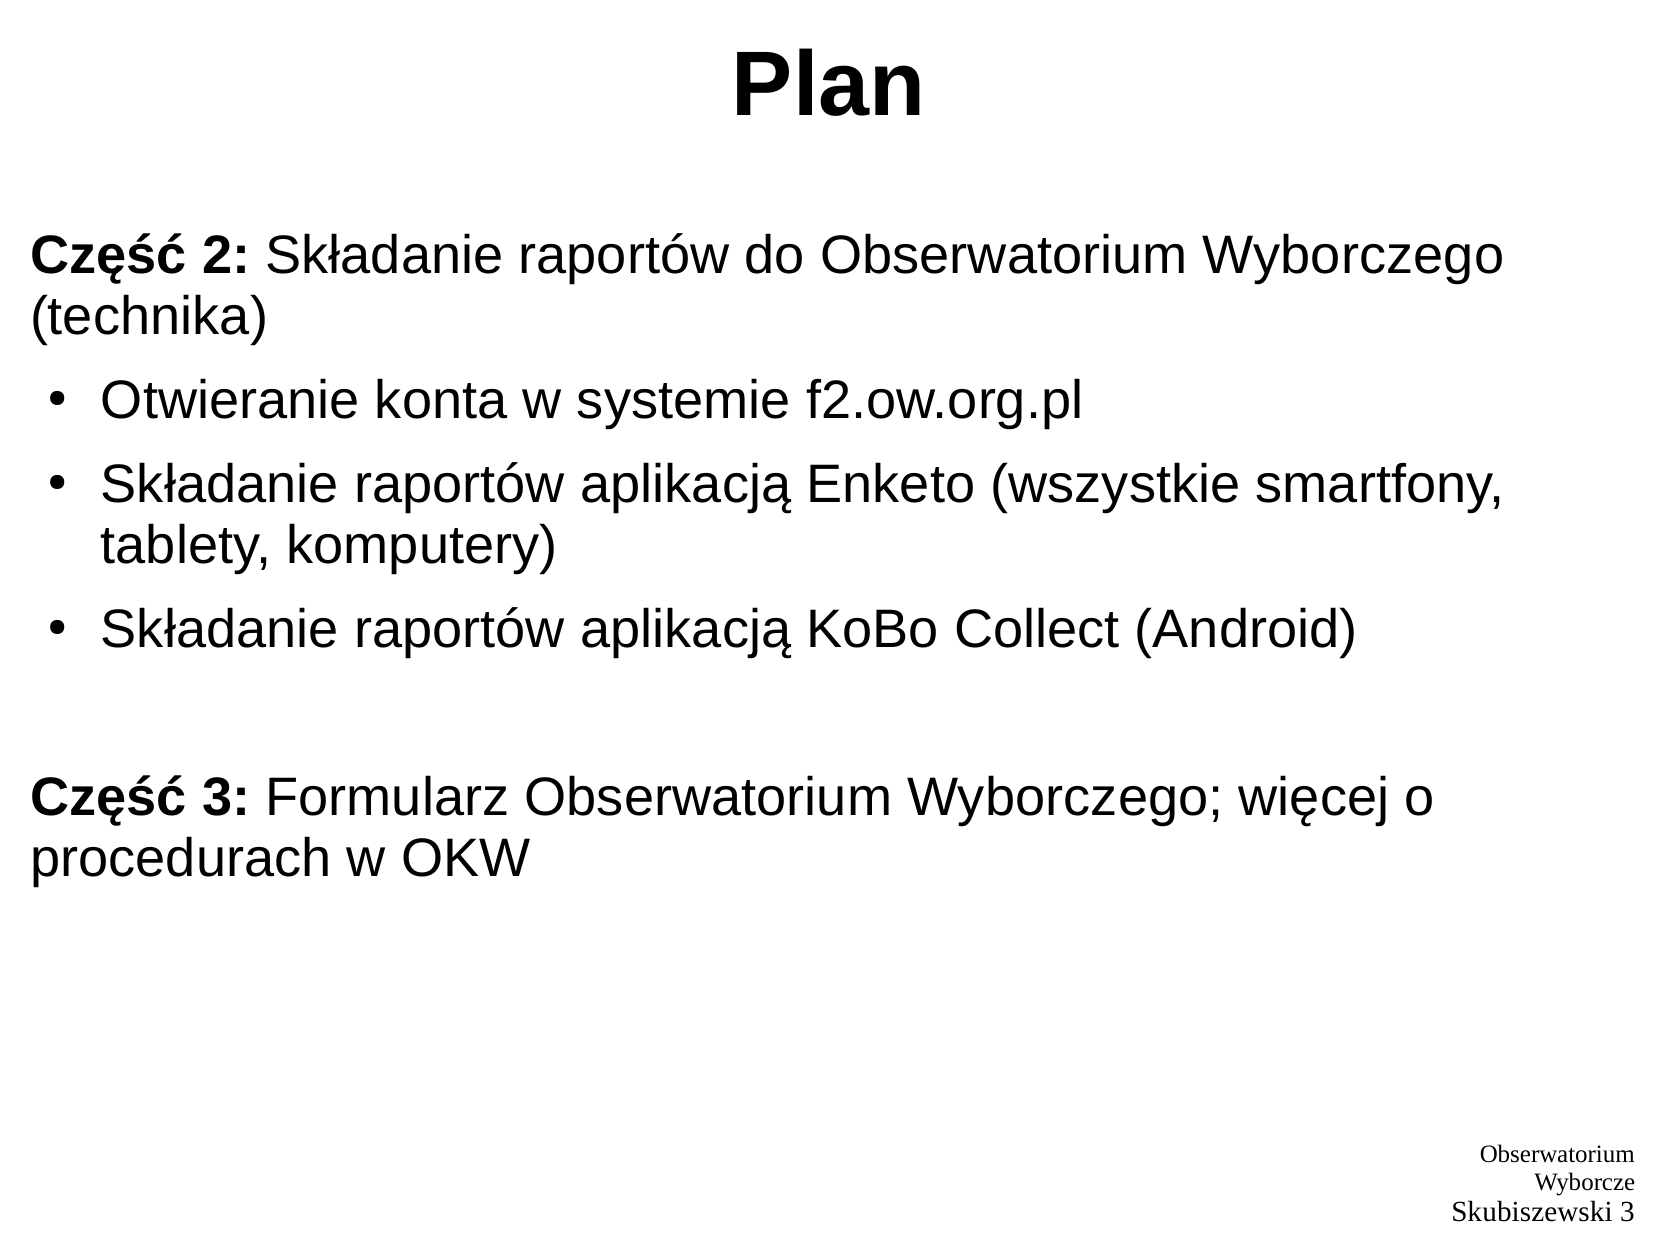

# Plan
Część 2: Składanie raportów do Obserwatorium Wyborczego (technika)
Otwieranie konta w systemie f2.ow.org.pl
Składanie raportów aplikacją Enketo (wszystkie smartfony, tablety, komputery)
Składanie raportów aplikacją KoBo Collect (Android)
Część 3: Formularz Obserwatorium Wyborczego; więcej o procedurach w OKW
3